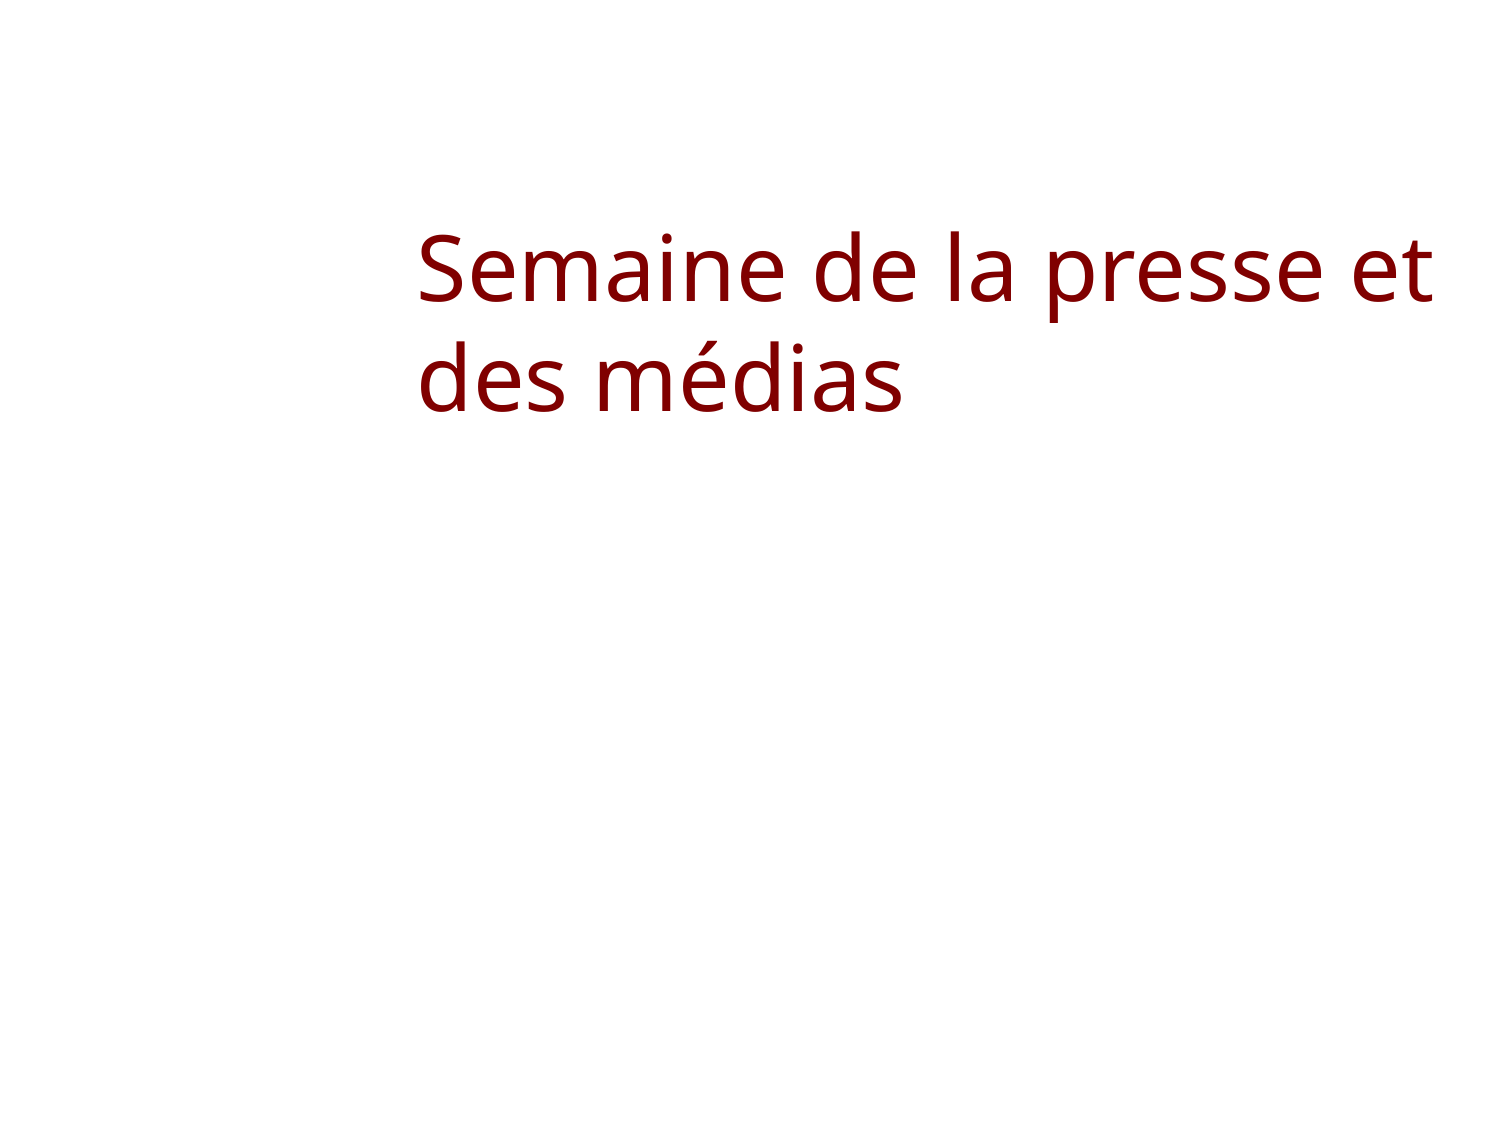

Semaine de la presse et des médias
Des images pour informer